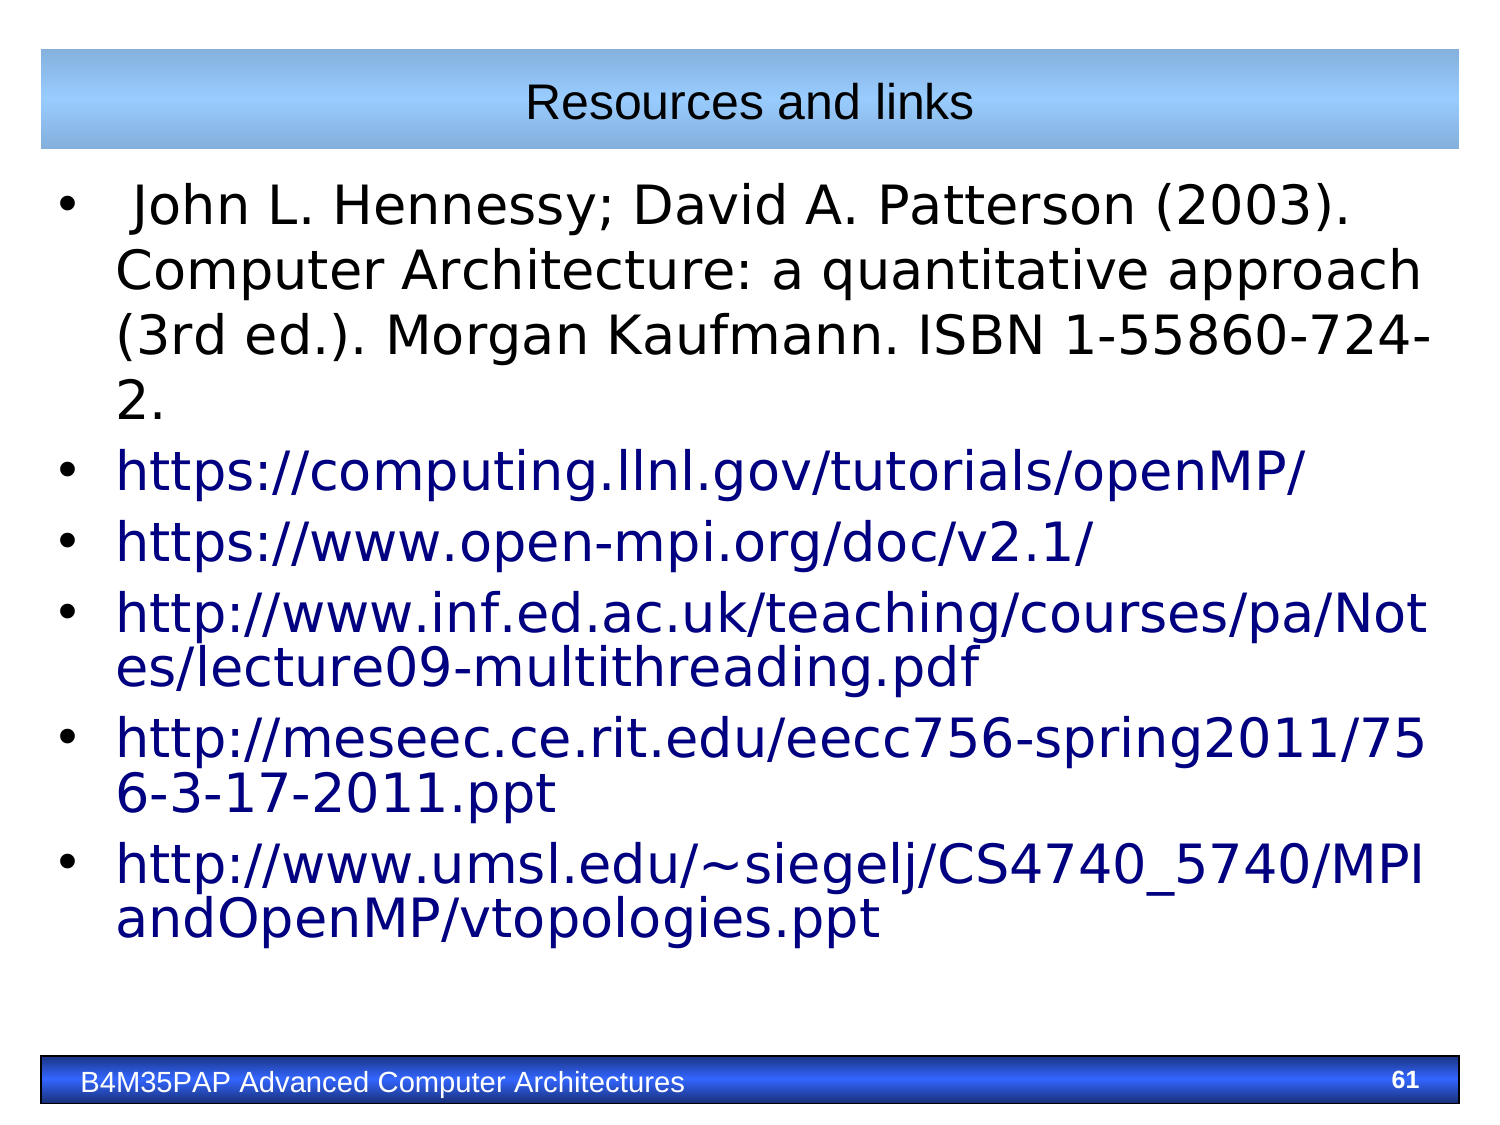

# Resources and links
 John L. Hennessy; David A. Patterson (2003). Computer Architecture: a quantitative approach (3rd ed.). Morgan Kaufmann. ISBN 1-55860-724-2.
https://computing.llnl.gov/tutorials/openMP/
https://www.open-mpi.org/doc/v2.1/
http://www.inf.ed.ac.uk/teaching/courses/pa/Notes/lecture09-multithreading.pdf
http://meseec.ce.rit.edu/eecc756-spring2011/756-3-17-2011.ppt
http://www.umsl.edu/~siegelj/CS4740_5740/MPIandOpenMP/vtopologies.ppt